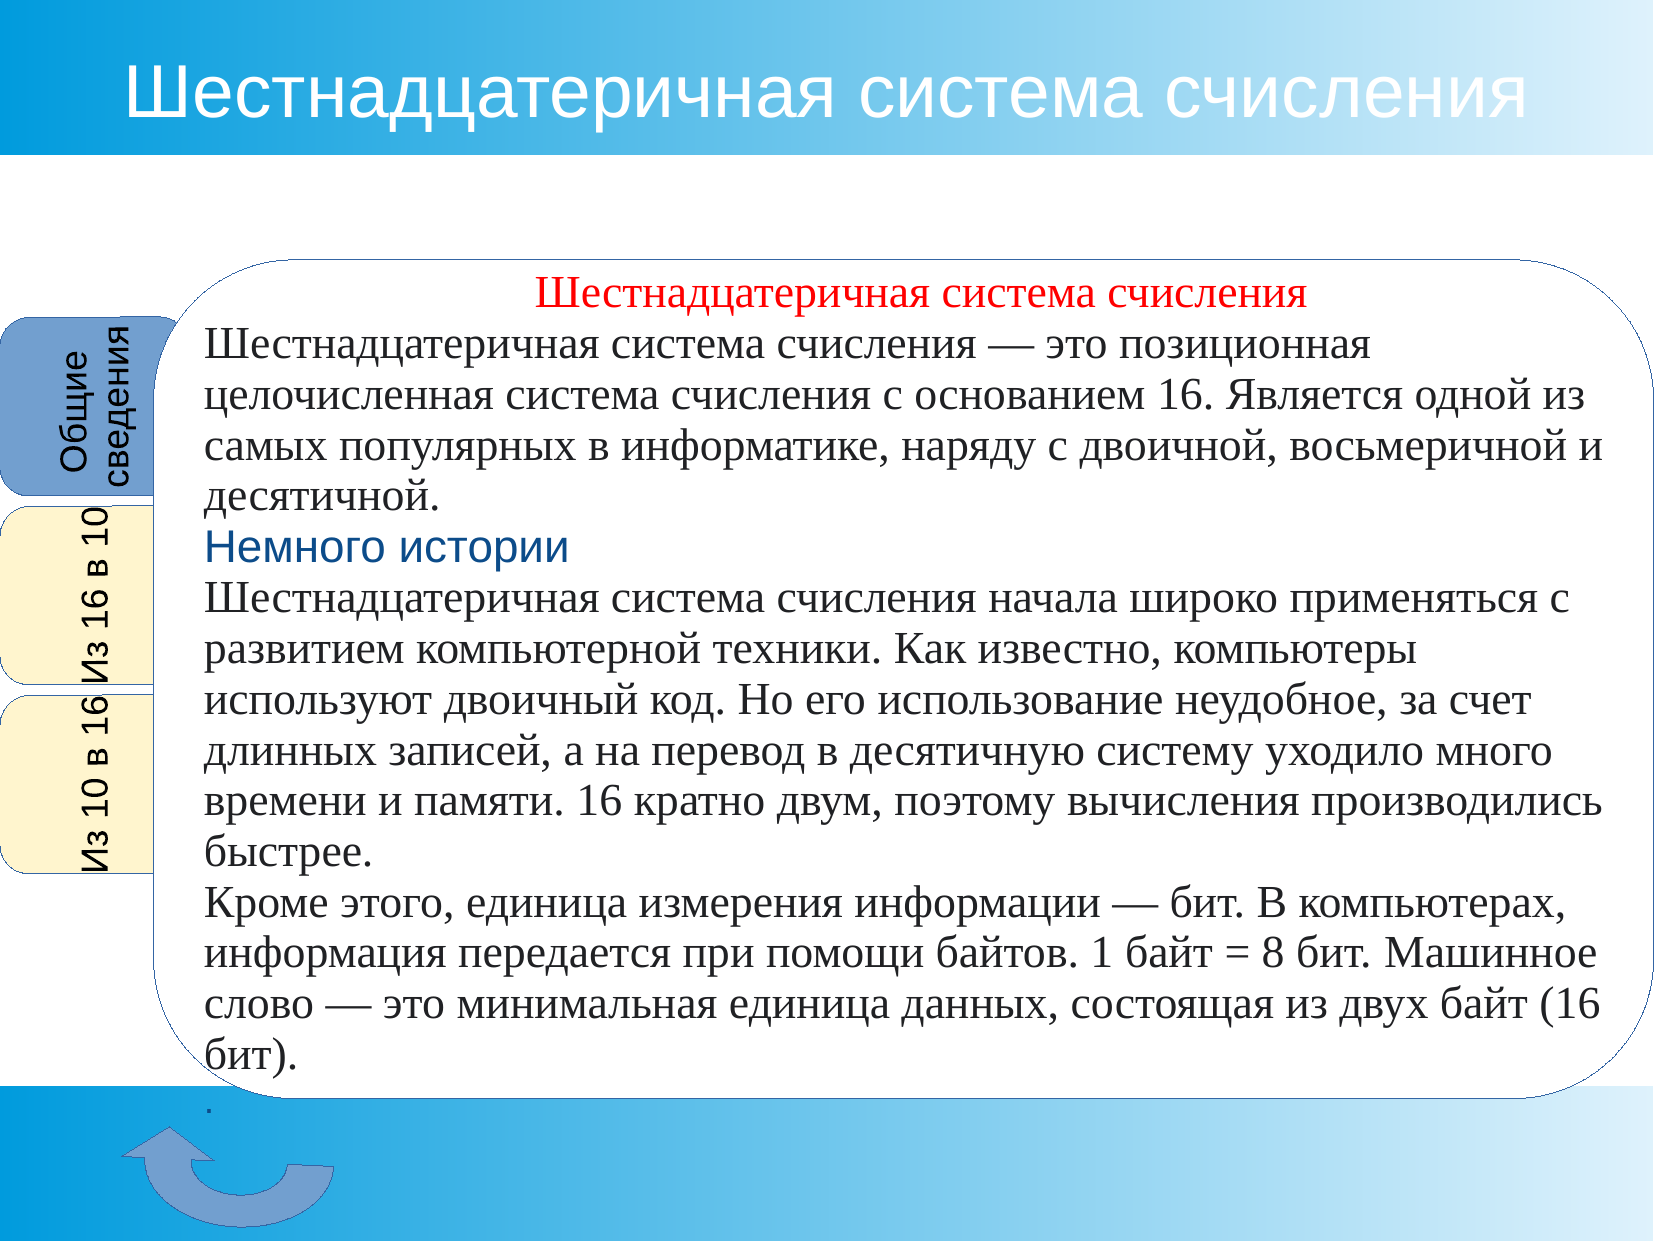

# Шестнадцатеричная система счисления
Шестнадцатеричная система счисления
Шестнадцатеричная система счисления — это позиционная целочисленная система счисления с основанием 16. Является одной из самых популярных в информатике, наряду с двоичной, восьмеричной и десятичной.
Немного истории
Шестнадцатеричная система счисления начала широко применяться с развитием компьютерной техники. Как известно, компьютеры используют двоичный код. Но его использование неудобное, за счет длинных записей, а на перевод в десятичную систему уходило много времени и памяти. 16 кратно двум, поэтому вычисления производились быстрее.
Кроме этого, единица измерения информации — бит. В компьютерах, информация передается при помощи байтов. 1 байт = 8 бит. Машинное слово — это минимальная единица данных, состоящая из двух байт (16 бит).
.
Общие
сведения
Из 16 в 10
Из 10 в 16